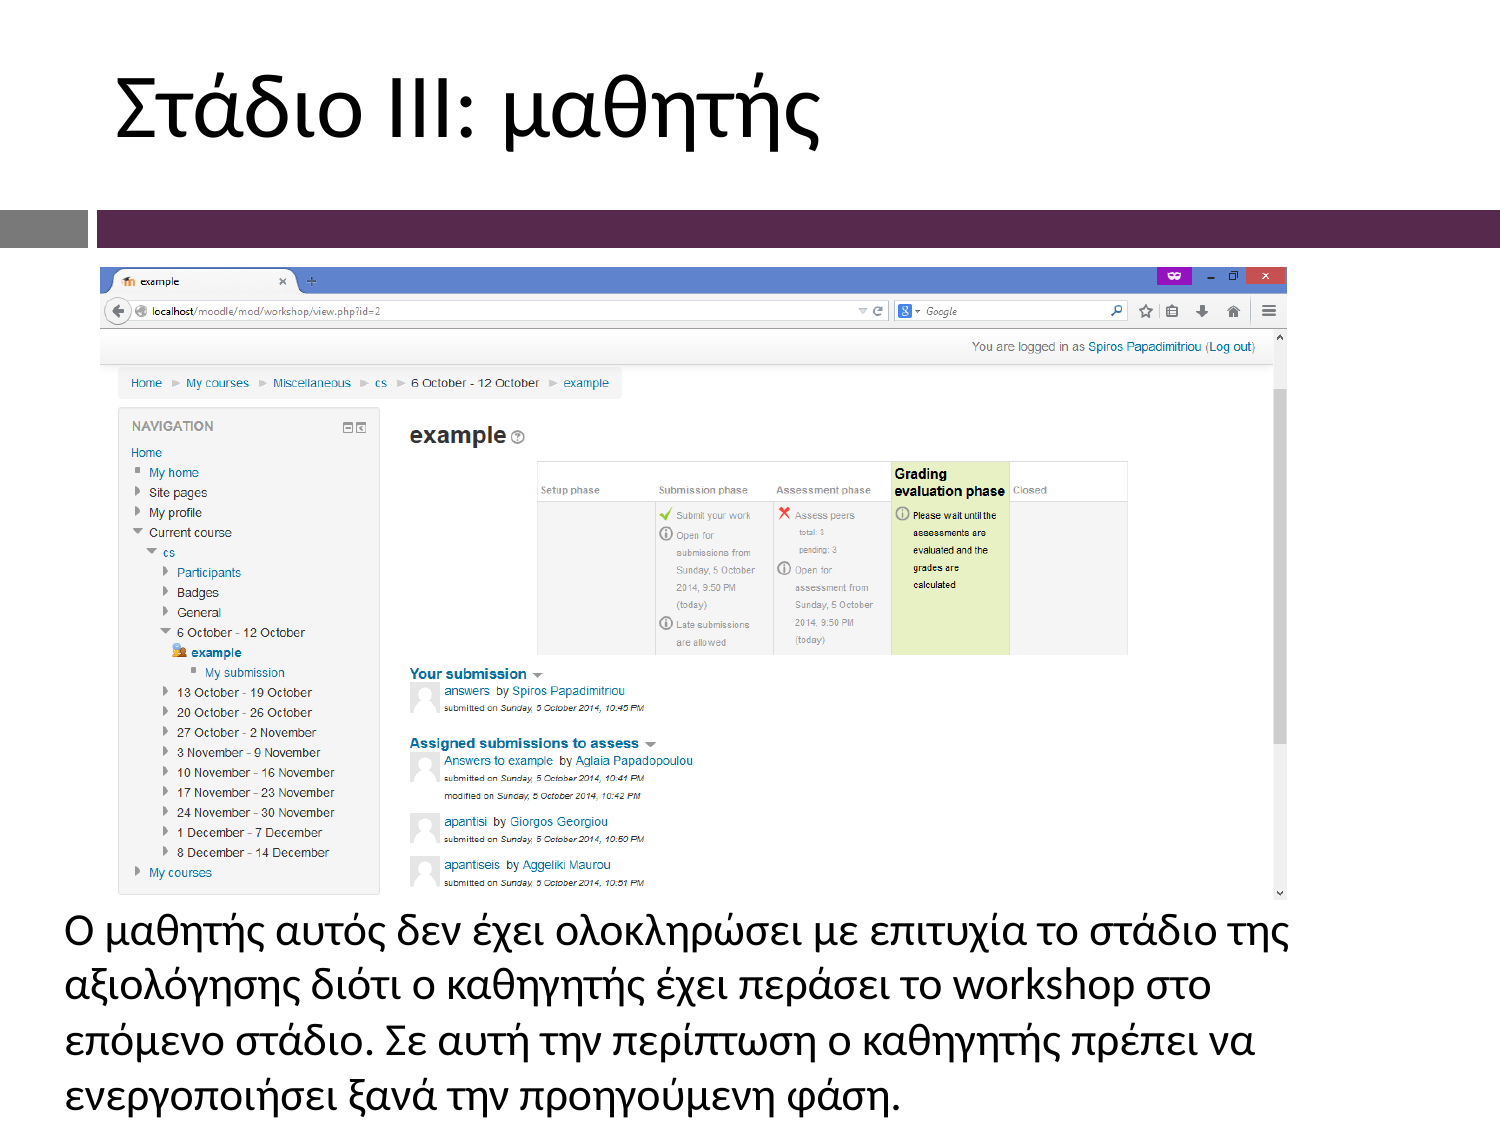

# Στάδιο IΙI: μαθητής
Ο μαθητής αυτός δεν έχει ολοκληρώσει με επιτυχία το στάδιο της αξιολόγησης διότι ο καθηγητής έχει περάσει το workshop στο επόμενο στάδιο. Σε αυτή την περίπτωση ο καθηγητής πρέπει να ενεργοποιήσει ξανά την προηγούμενη φάση.